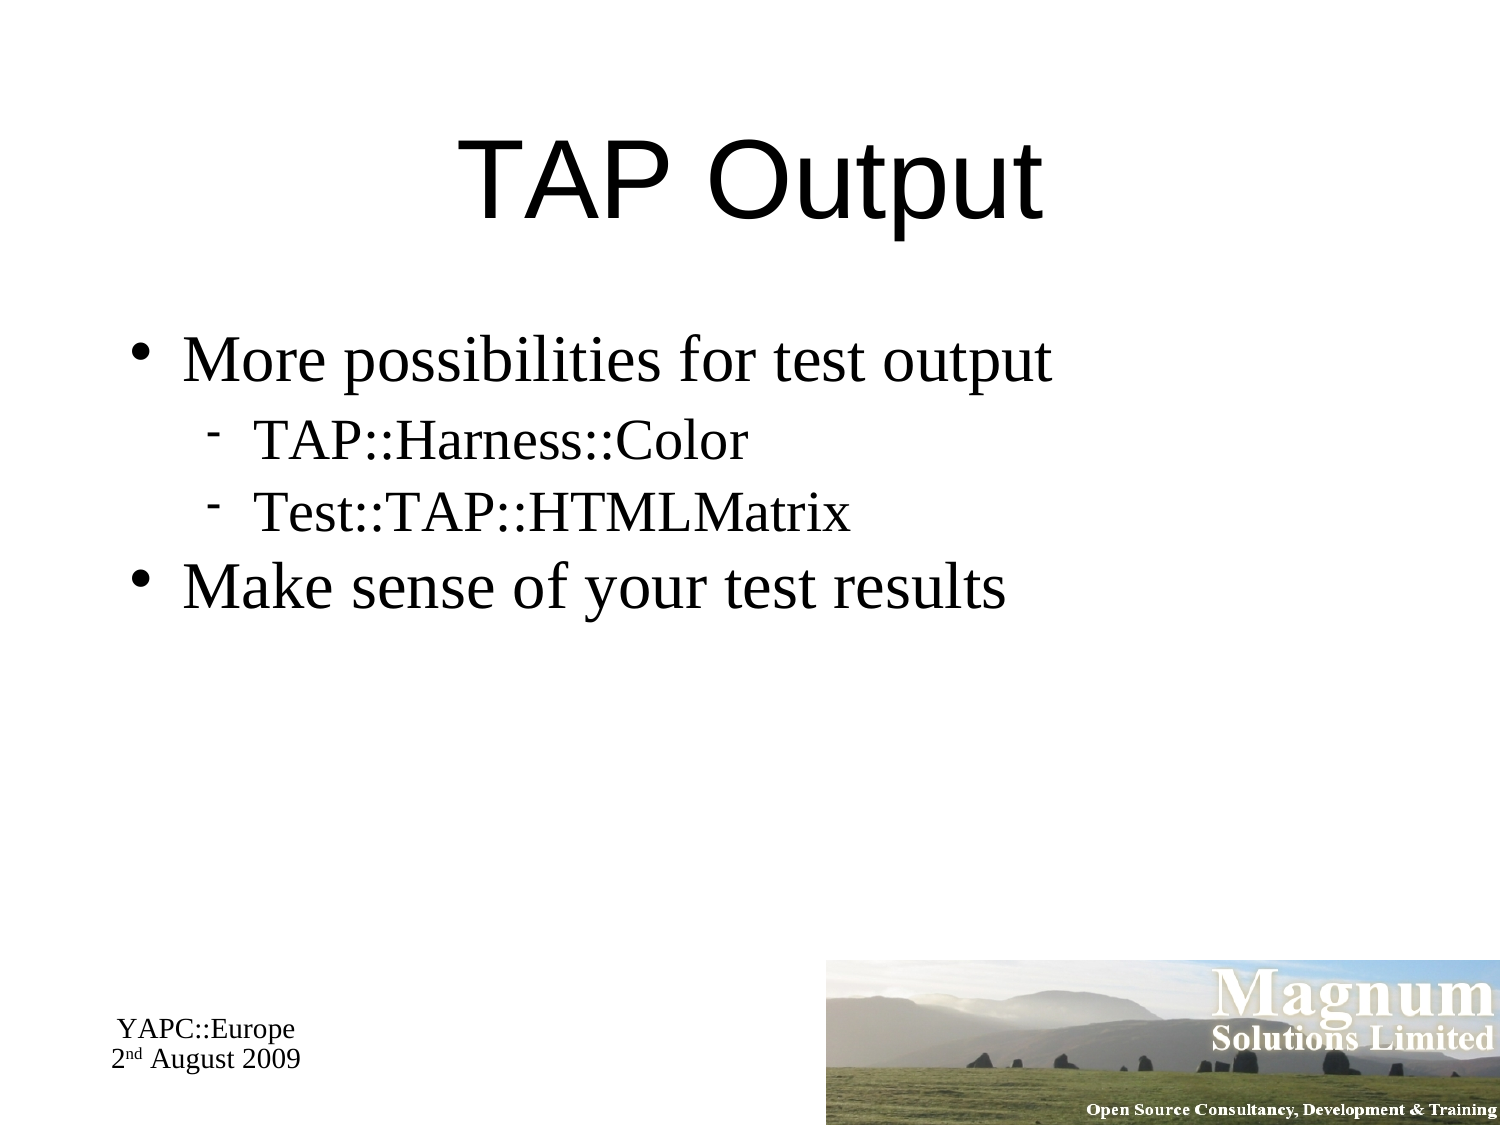

# TAP Output
More possibilities for test output
TAP::Harness::Color
Test::TAP::HTMLMatrix
Make sense of your test results
88